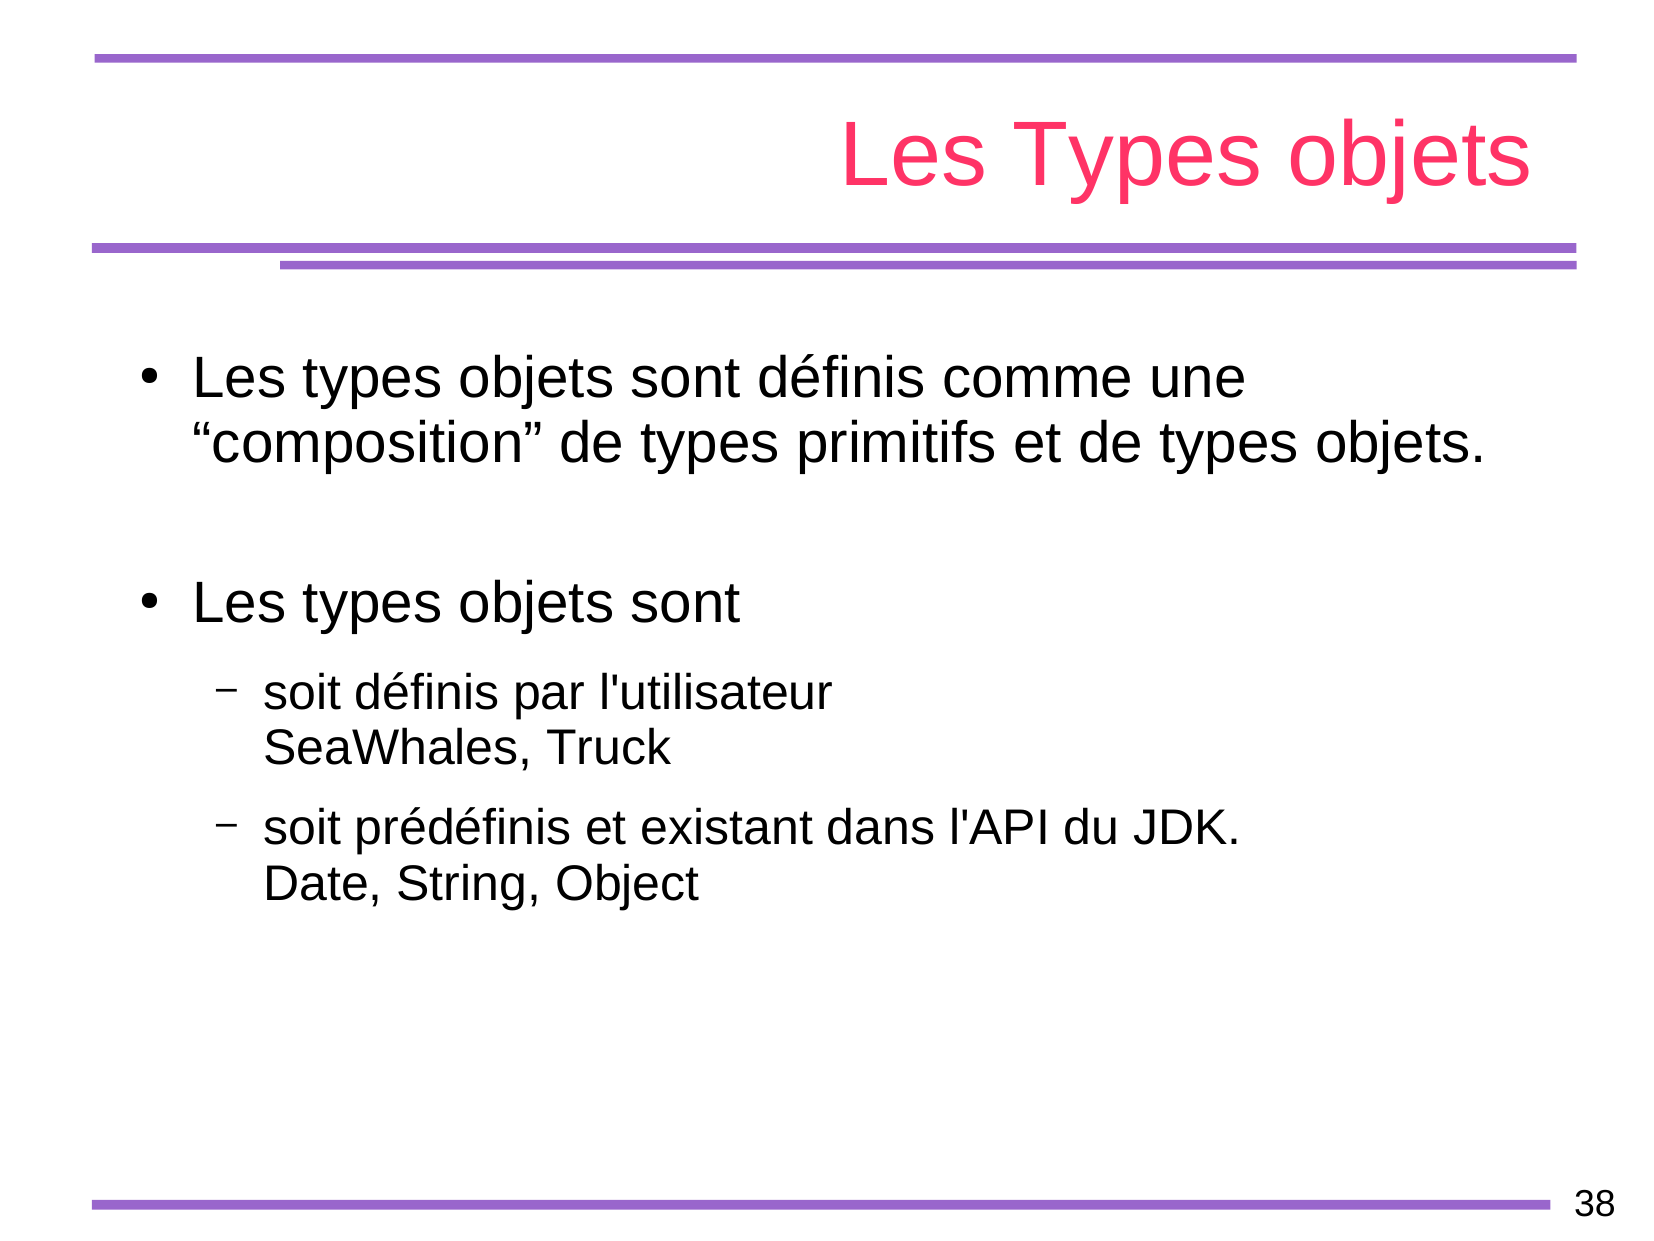

# Les Types objets
Les types objets sont définis comme une “composition” de types primitifs et de types objets.
Les types objets sont
soit définis par l'utilisateur
SeaWhales, Truck
soit prédéfinis et existant dans l'API du JDK.
Date, String, Object